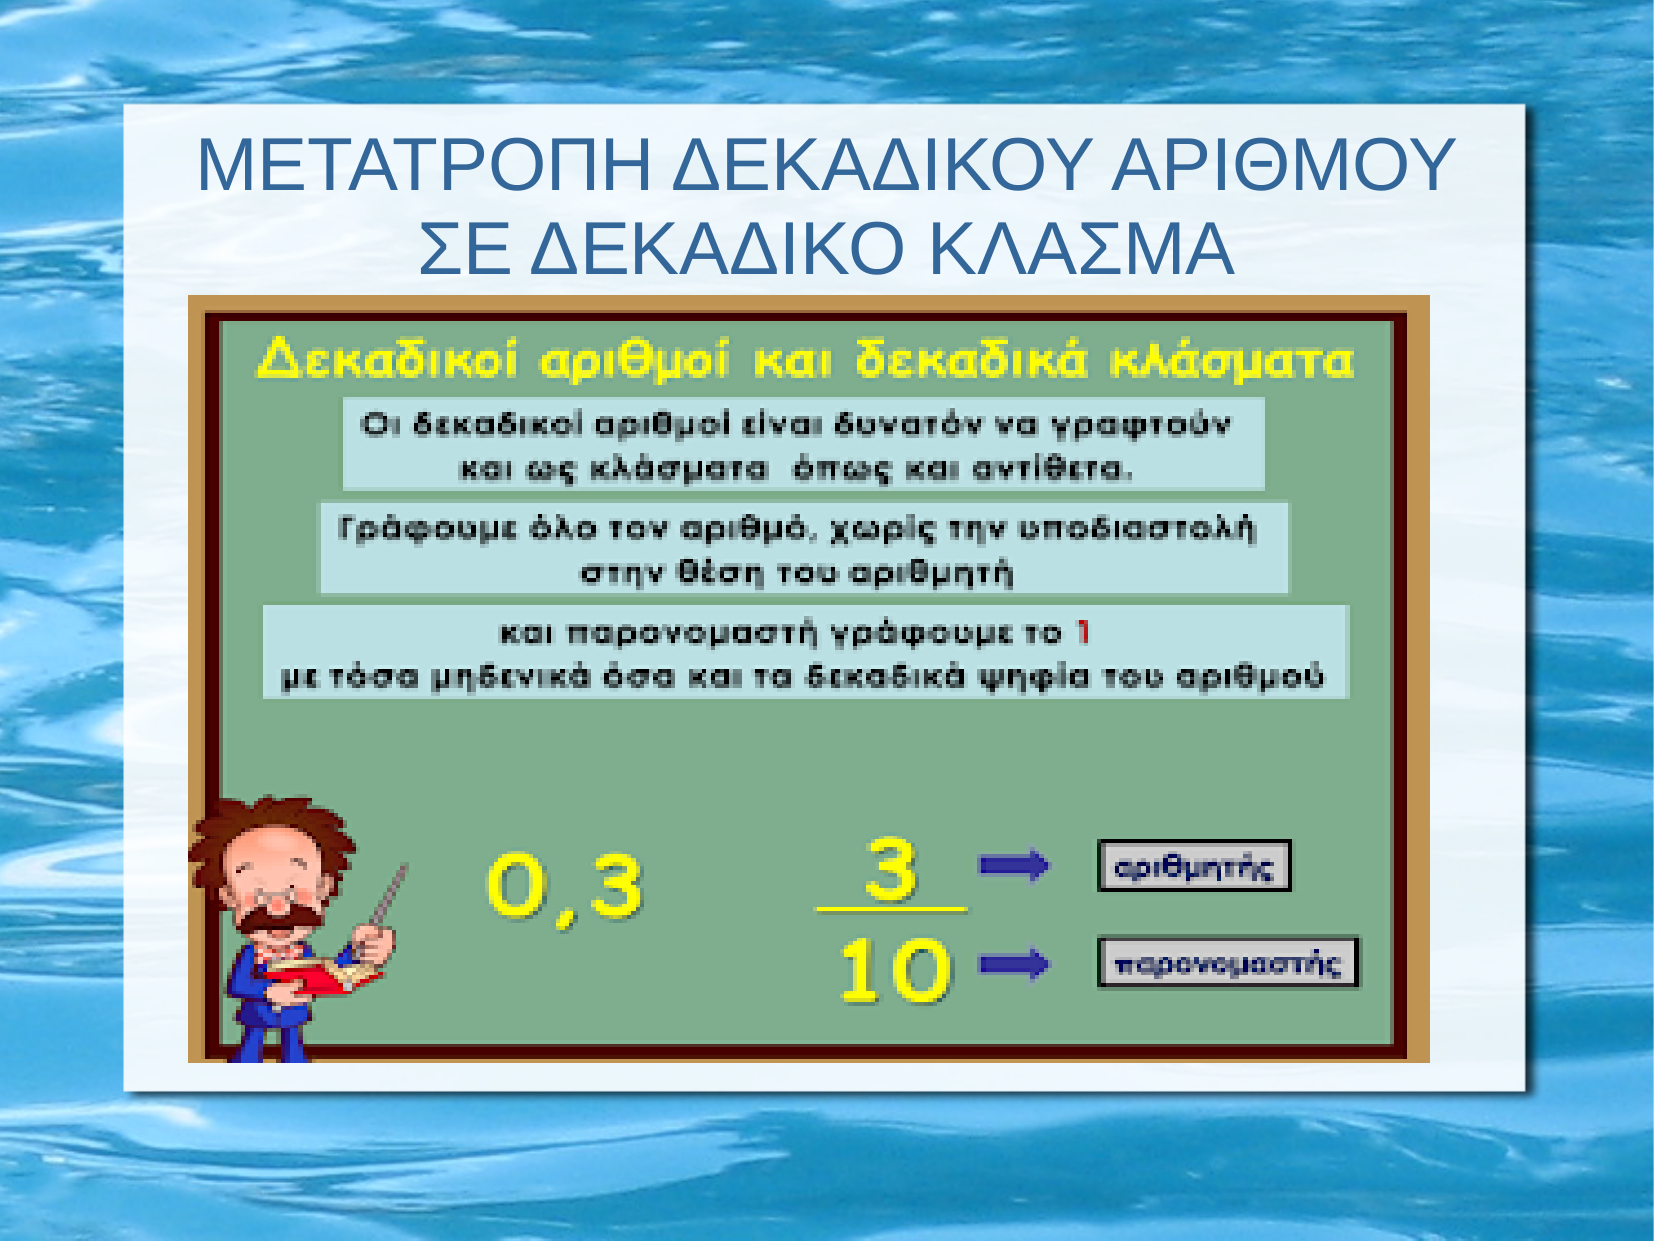

# ΜΕΤΑΤΡΟΠΗ ΔΕΚΑΔΙΚΟΥ ΑΡΙΘΜΟΥ ΣΕ ΔΕΚΑΔΙΚΟ ΚΛΑΣΜΑ